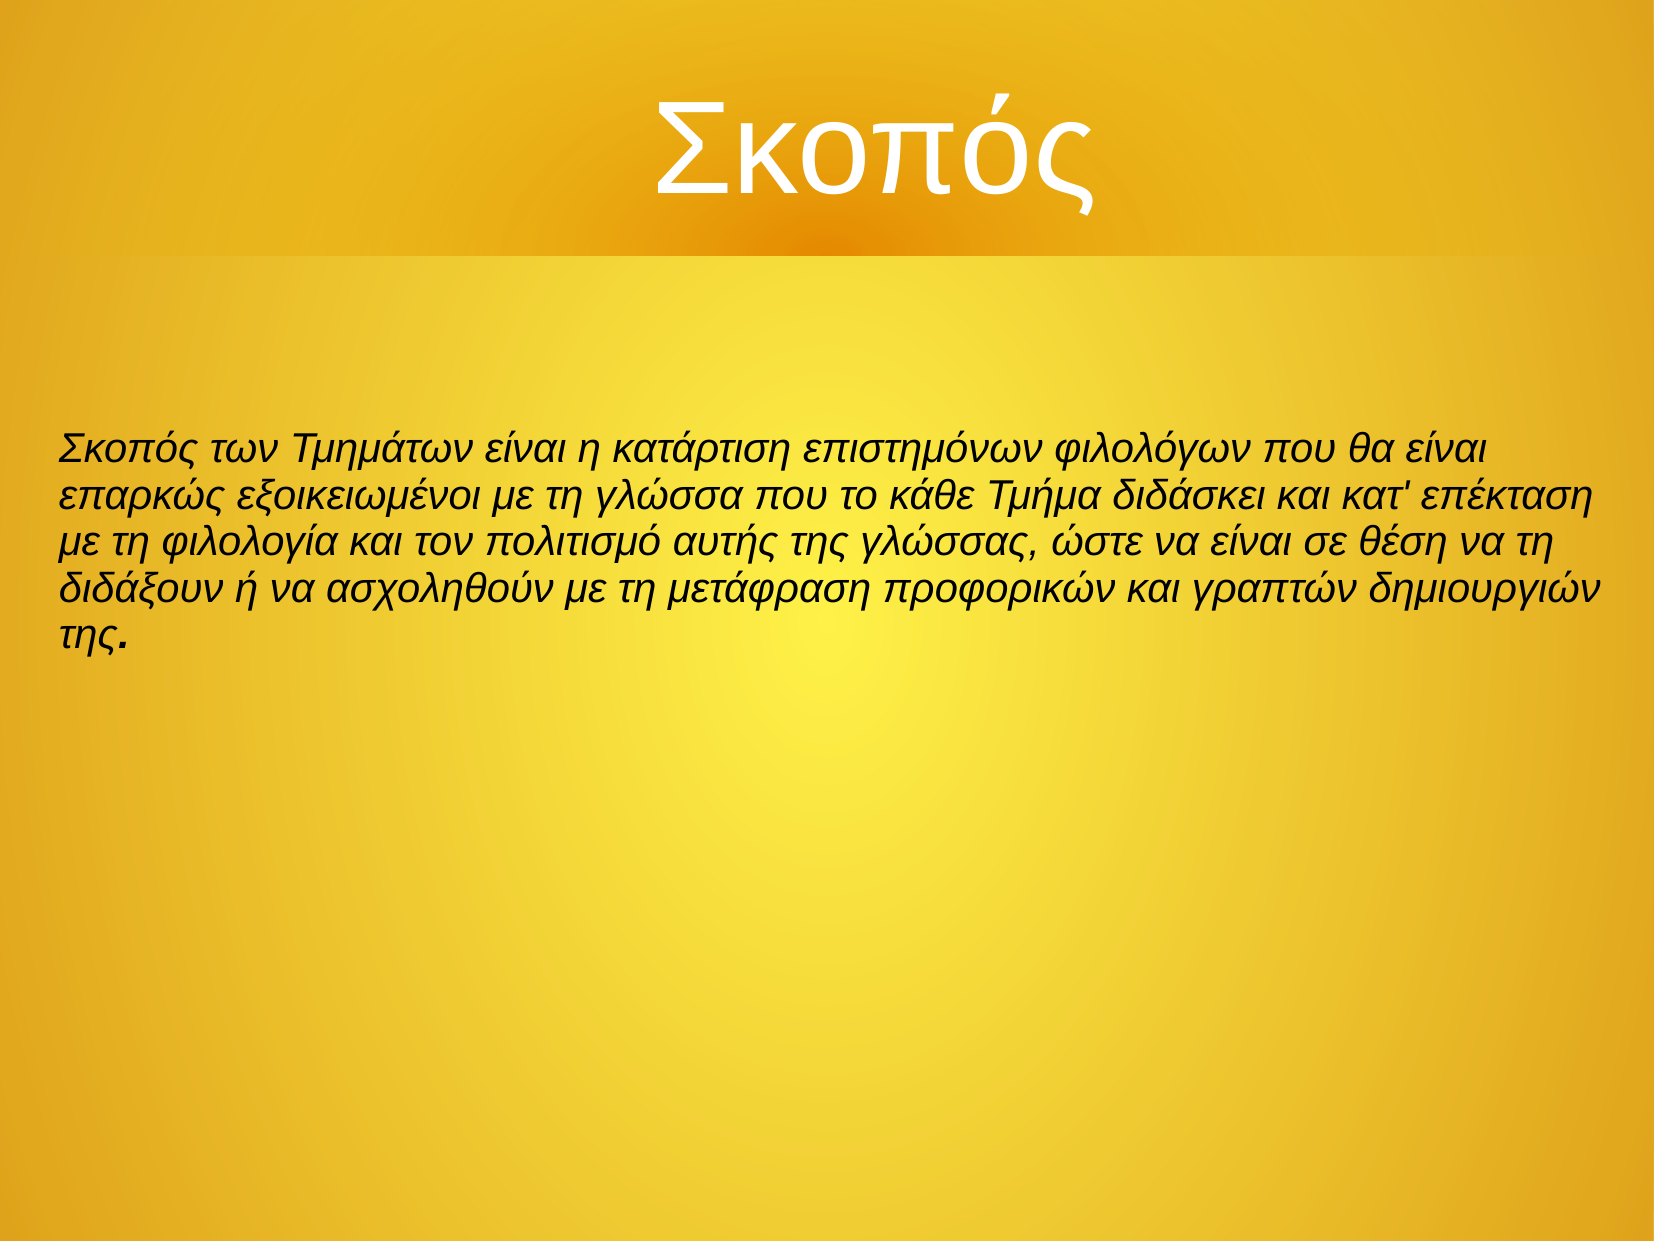

# Σκοπός
Σκοπός των Τμημάτων είναι η κατάρτιση επιστημόνων φιλολόγων που θα είναι επαρκώς εξοικειωμένοι με τη γλώσσα που το κάθε Τμήμα διδάσκει και κατ' επέκταση με τη φιλολογία και τον πολιτισμό αυτής της γλώσσας, ώστε να είναι σε θέση να τη διδάξουν ή να ασχοληθούν με τη μετάφραση προφορικών και γραπτών δημιουργιών της.